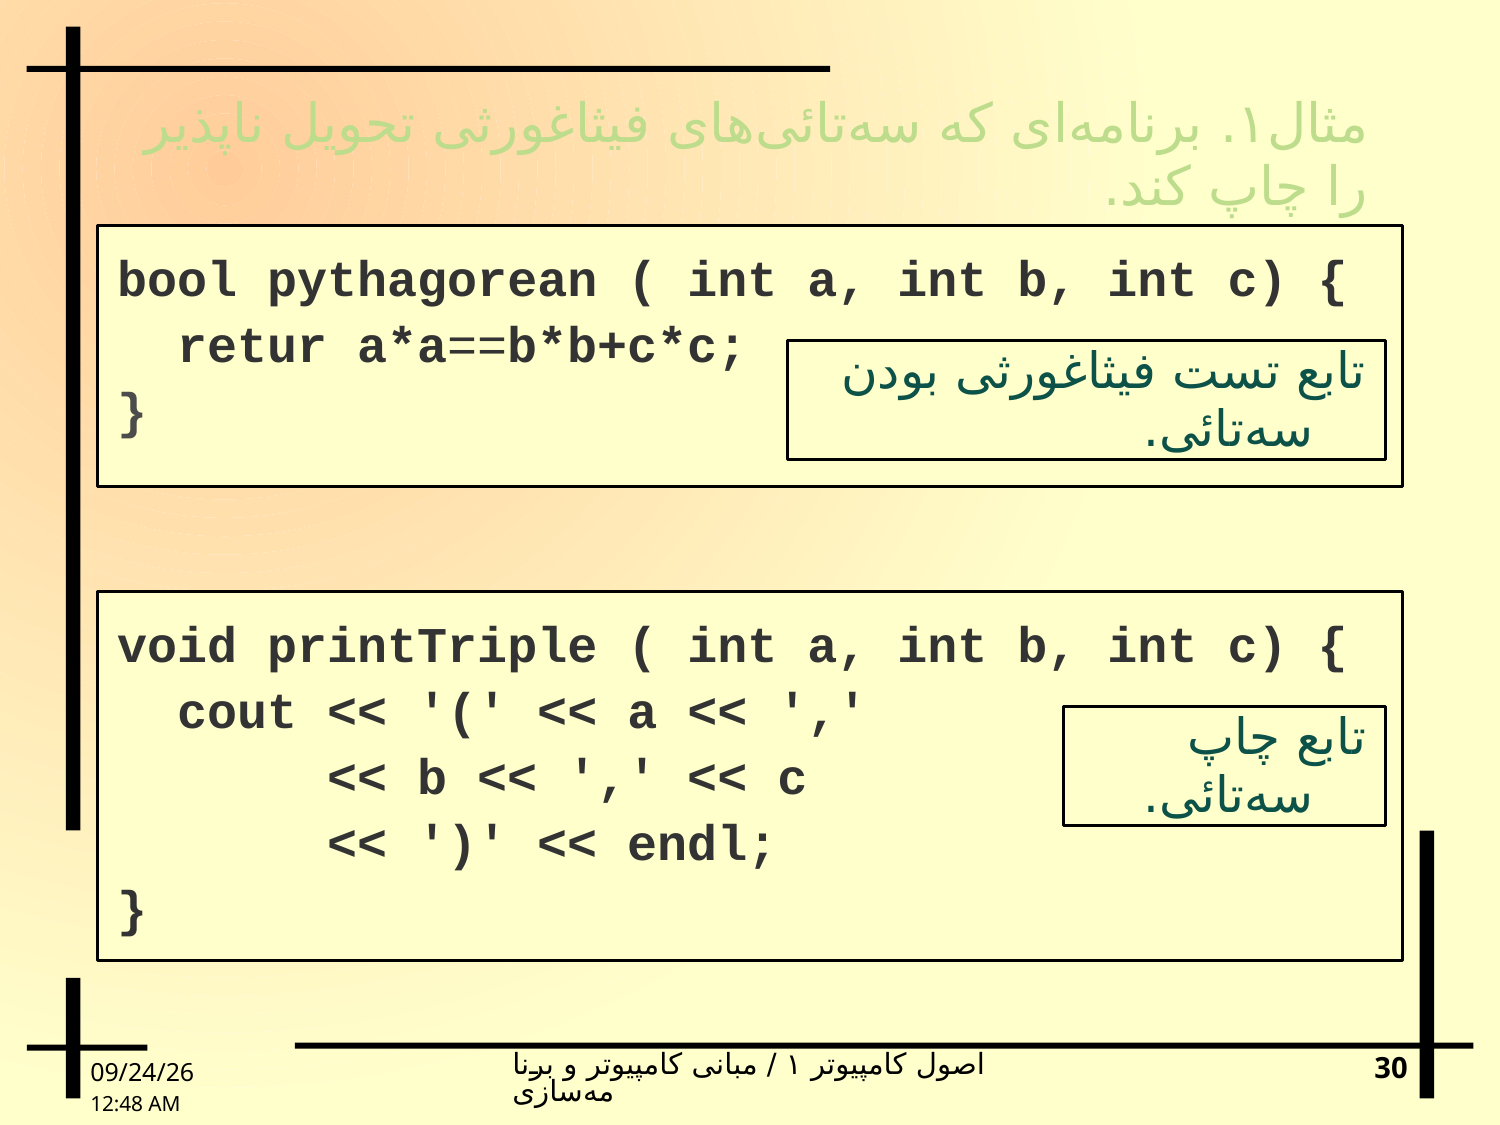

مثال۱. برنامه‌ای که سه‌تائی‌های فیثاغورثی تحویل ناپذیر را چاپ کند.
# bool pythagorean ( int a, int b, int c) {
 retur a*a==b*b+c*c;
}
تابع تست فیثاغورثی بودن سه‌تائی.
void printTriple ( int a, int b, int c) {
 cout << '(' << a << ','
 << b << ',' << c
 << ')' << endl;
}
تابع چاپ سه‌تائی.
اصول کامپیوتر ۱ / مبانی کامپیوتر و برنامه‌سازی
30